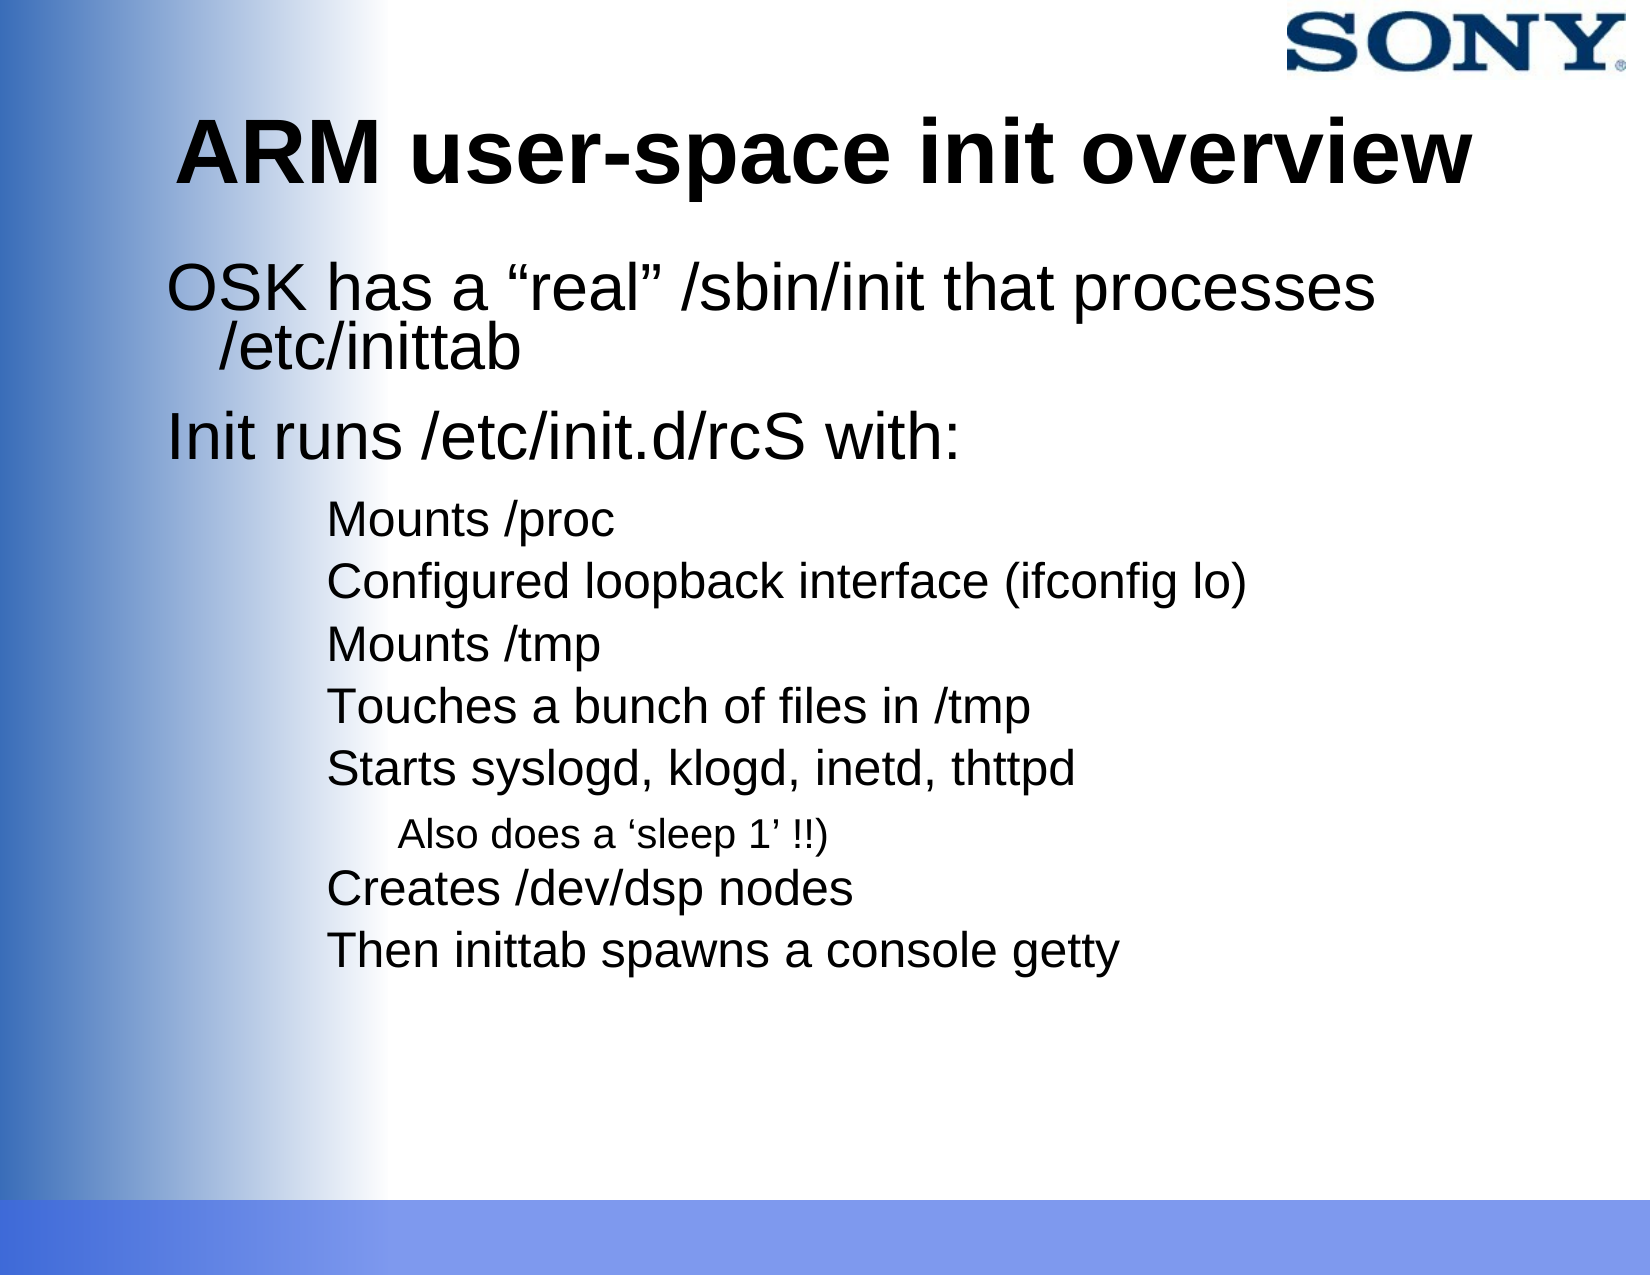

# ARM user-space init overview
OSK has a “real” /sbin/init that processes /etc/inittab
Init runs /etc/init.d/rcS with:
Mounts /proc
Configured loopback interface (ifconfig lo)
Mounts /tmp
Touches a bunch of files in /tmp
Starts syslogd, klogd, inetd, thttpd
Also does a ‘sleep 1’ !!)‏
Creates /dev/dsp nodes
Then inittab spawns a console getty